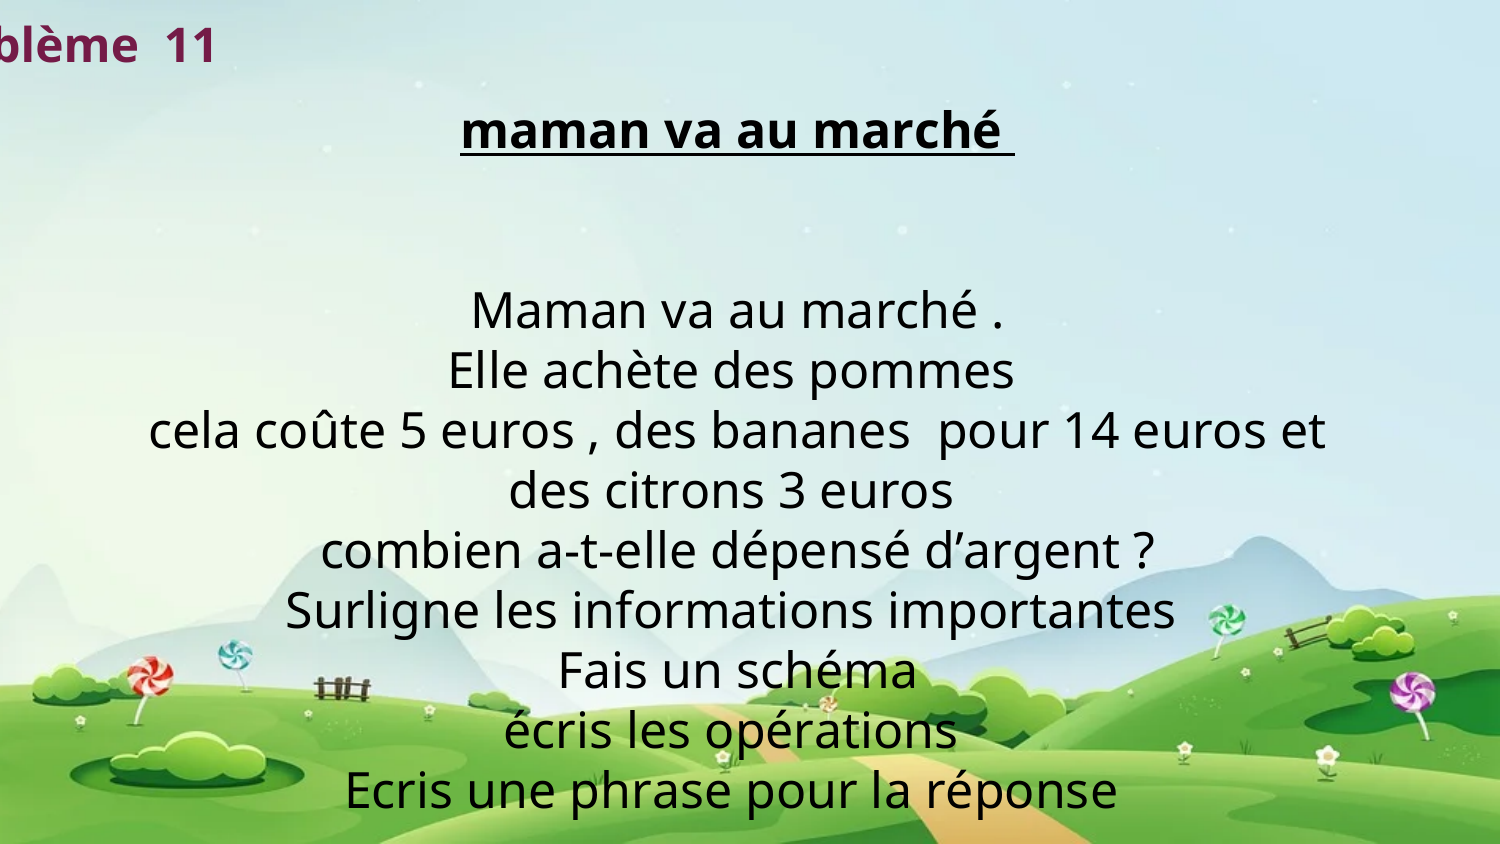

Problème 11
maman va au marché
Maman va au marché .
Elle achète des pommes
cela coûte 5 euros , des bananes pour 14 euros et des citrons 3 euros
combien a-t-elle dépensé d’argent ?
Surligne les informations importantes
Fais un schéma
écris les opérations
Ecris une phrase pour la réponse